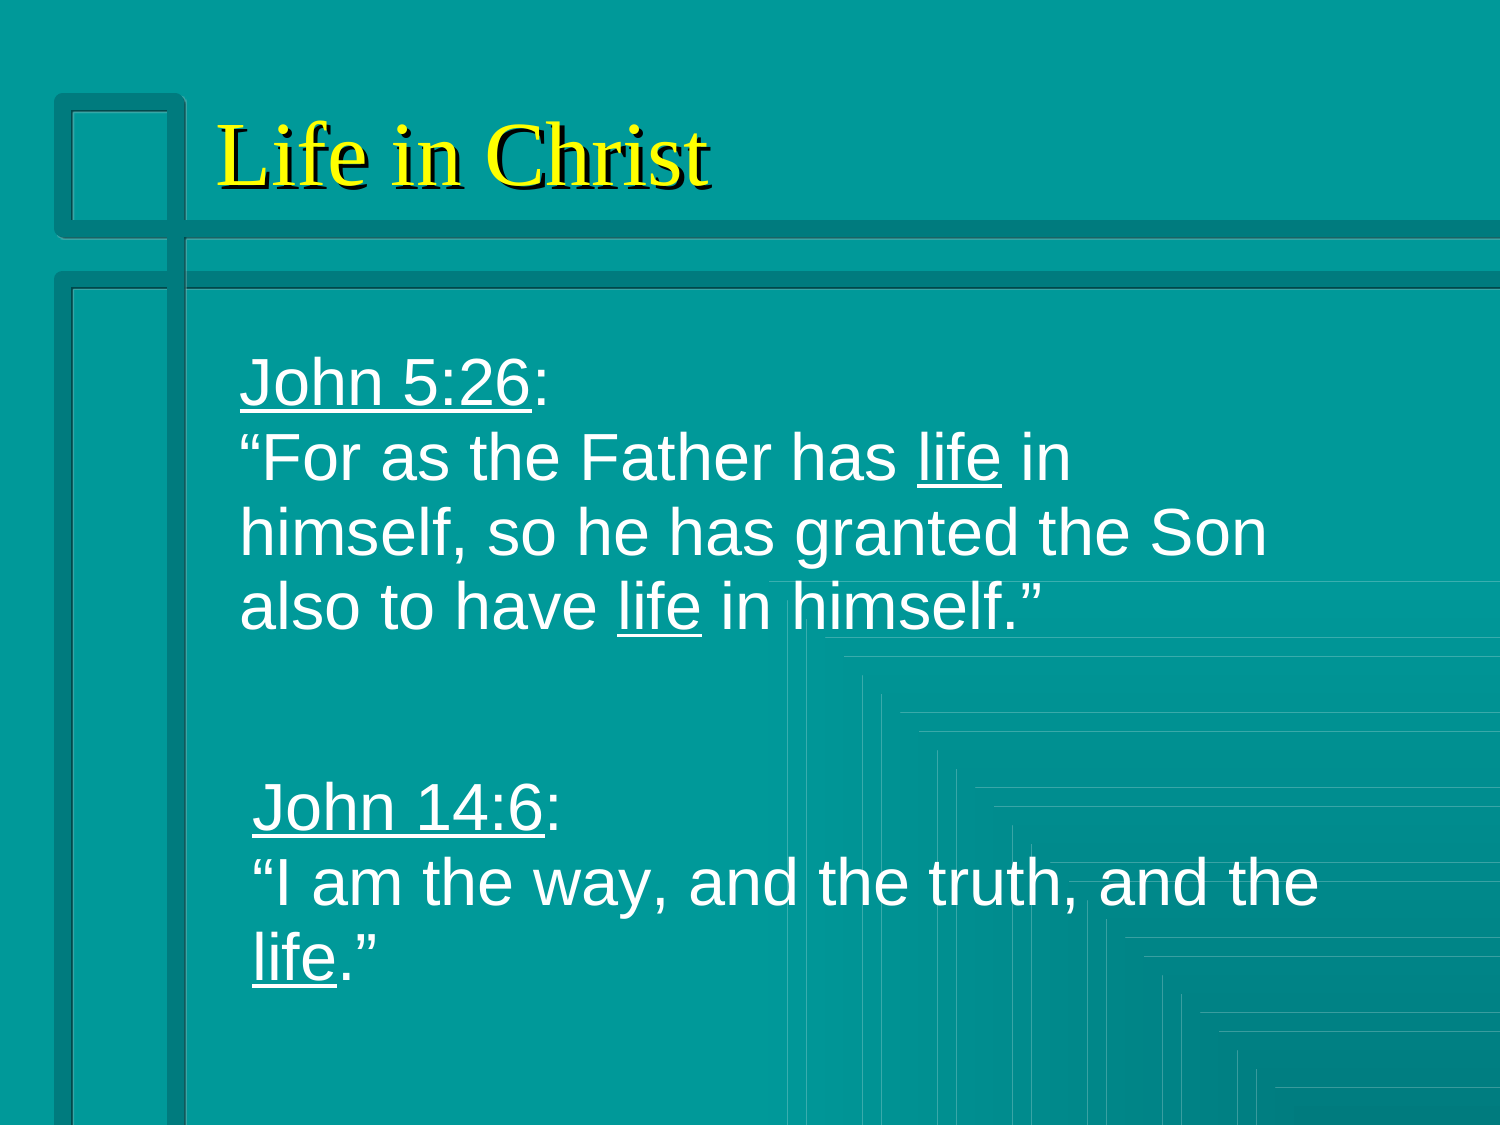

# Life in Christ
John 5:26:
“For as the Father has life in himself, so he has granted the Son also to have life in himself.”
John 14:6:
“I am the way, and the truth, and the life.”